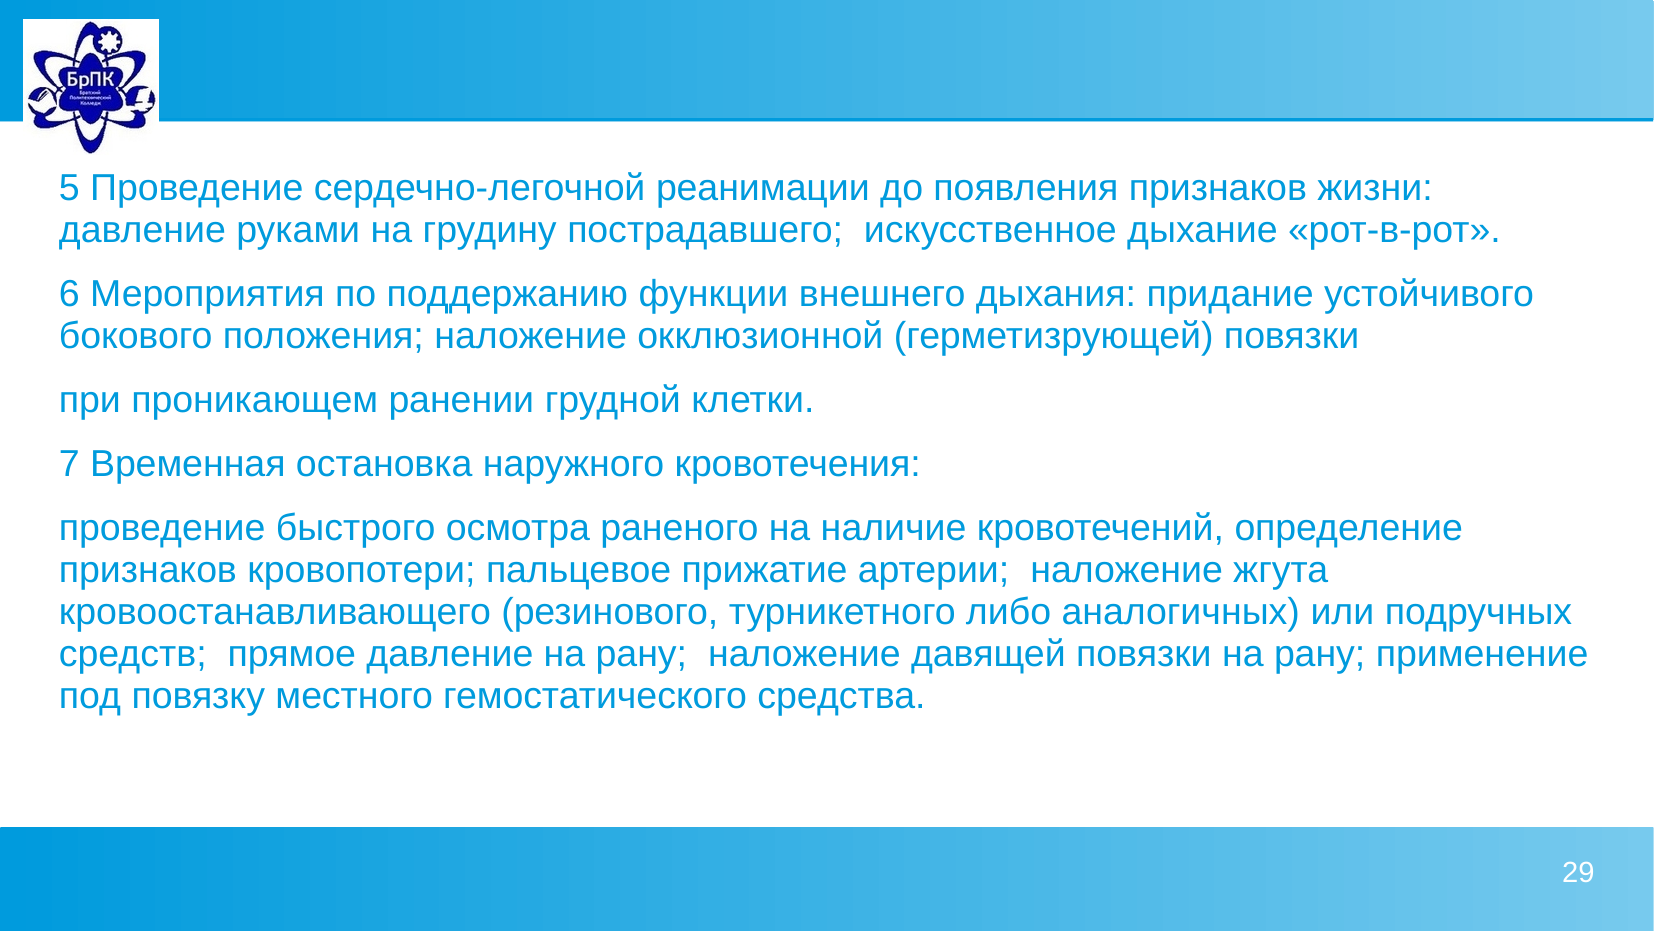

# 5 Проведение сердечно-легочной реанимации до появления признаков жизни: давление руками на грудину пострадавшего; искусственное дыхание «рот-в-рот».
6 Мероприятия по поддержанию функции внешнего дыхания: придание устойчивого бокового положения; наложение окклюзионной (герметизрующей) повязки
при проникающем ранении грудной клетки.
7 Временная остановка наружного кровотечения:
проведение быстрого осмотра раненого на наличие кровотечений, определение признаков кровопотери; пальцевое прижатие артерии; наложение жгута кровоостанавливающего (резинового, турникетного либо аналогичных) или подручных средств; прямое давление на рану; наложение давящей повязки на рану; применение под повязку местного гемостатического средства.
29